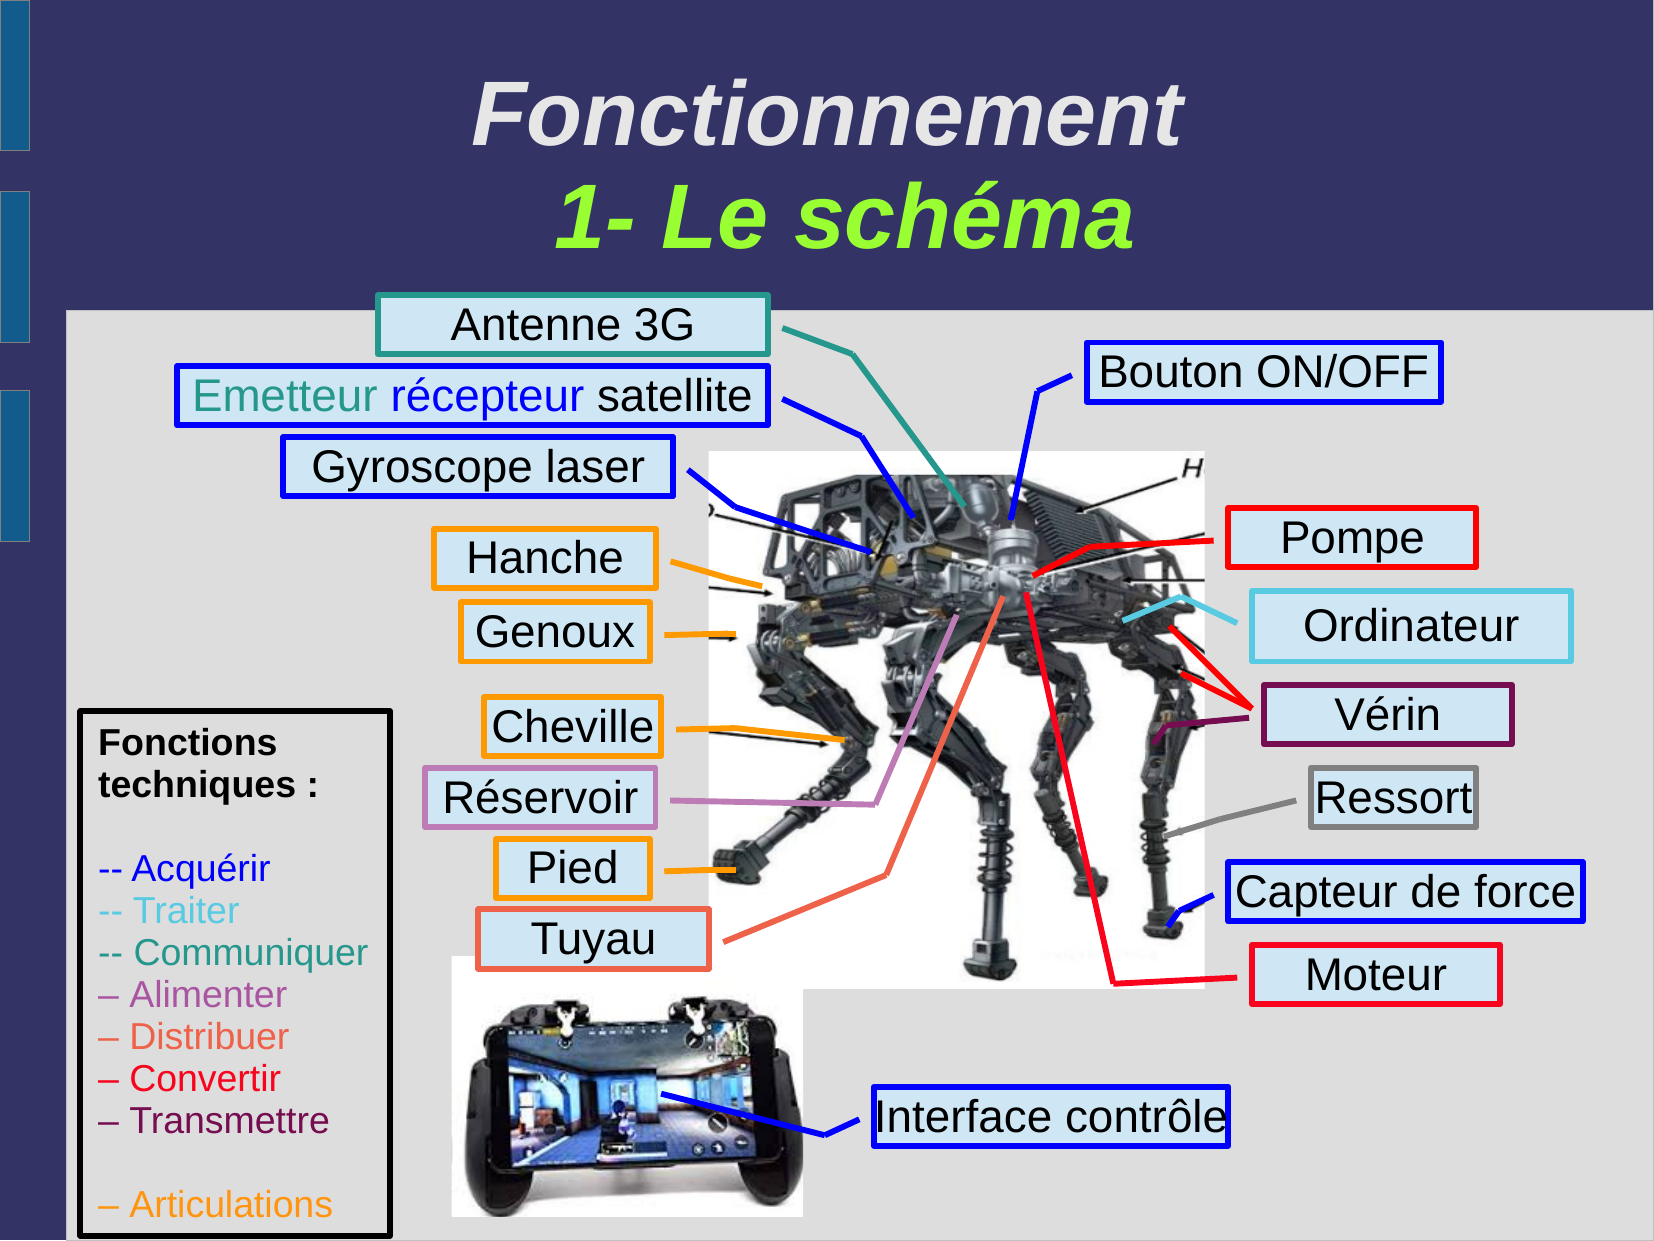

# Fonctionnement 1- Le schéma
Antenne 3G
Bouton ON/OFF
Emetteur récepteur satellite
Gyroscope laser
Pompe
Hanche
Ordinateur
Genoux
Vérin
Cheville
Fonctions techniques :
-- Acquérir
-- Traiter
-- Communiquer
– Alimenter
– Distribuer
– Convertir
– Transmettre
– Articulations
Ressort
Réservoir
Pied
Capteur de force
Tuyau
Moteur
Interface contrôle